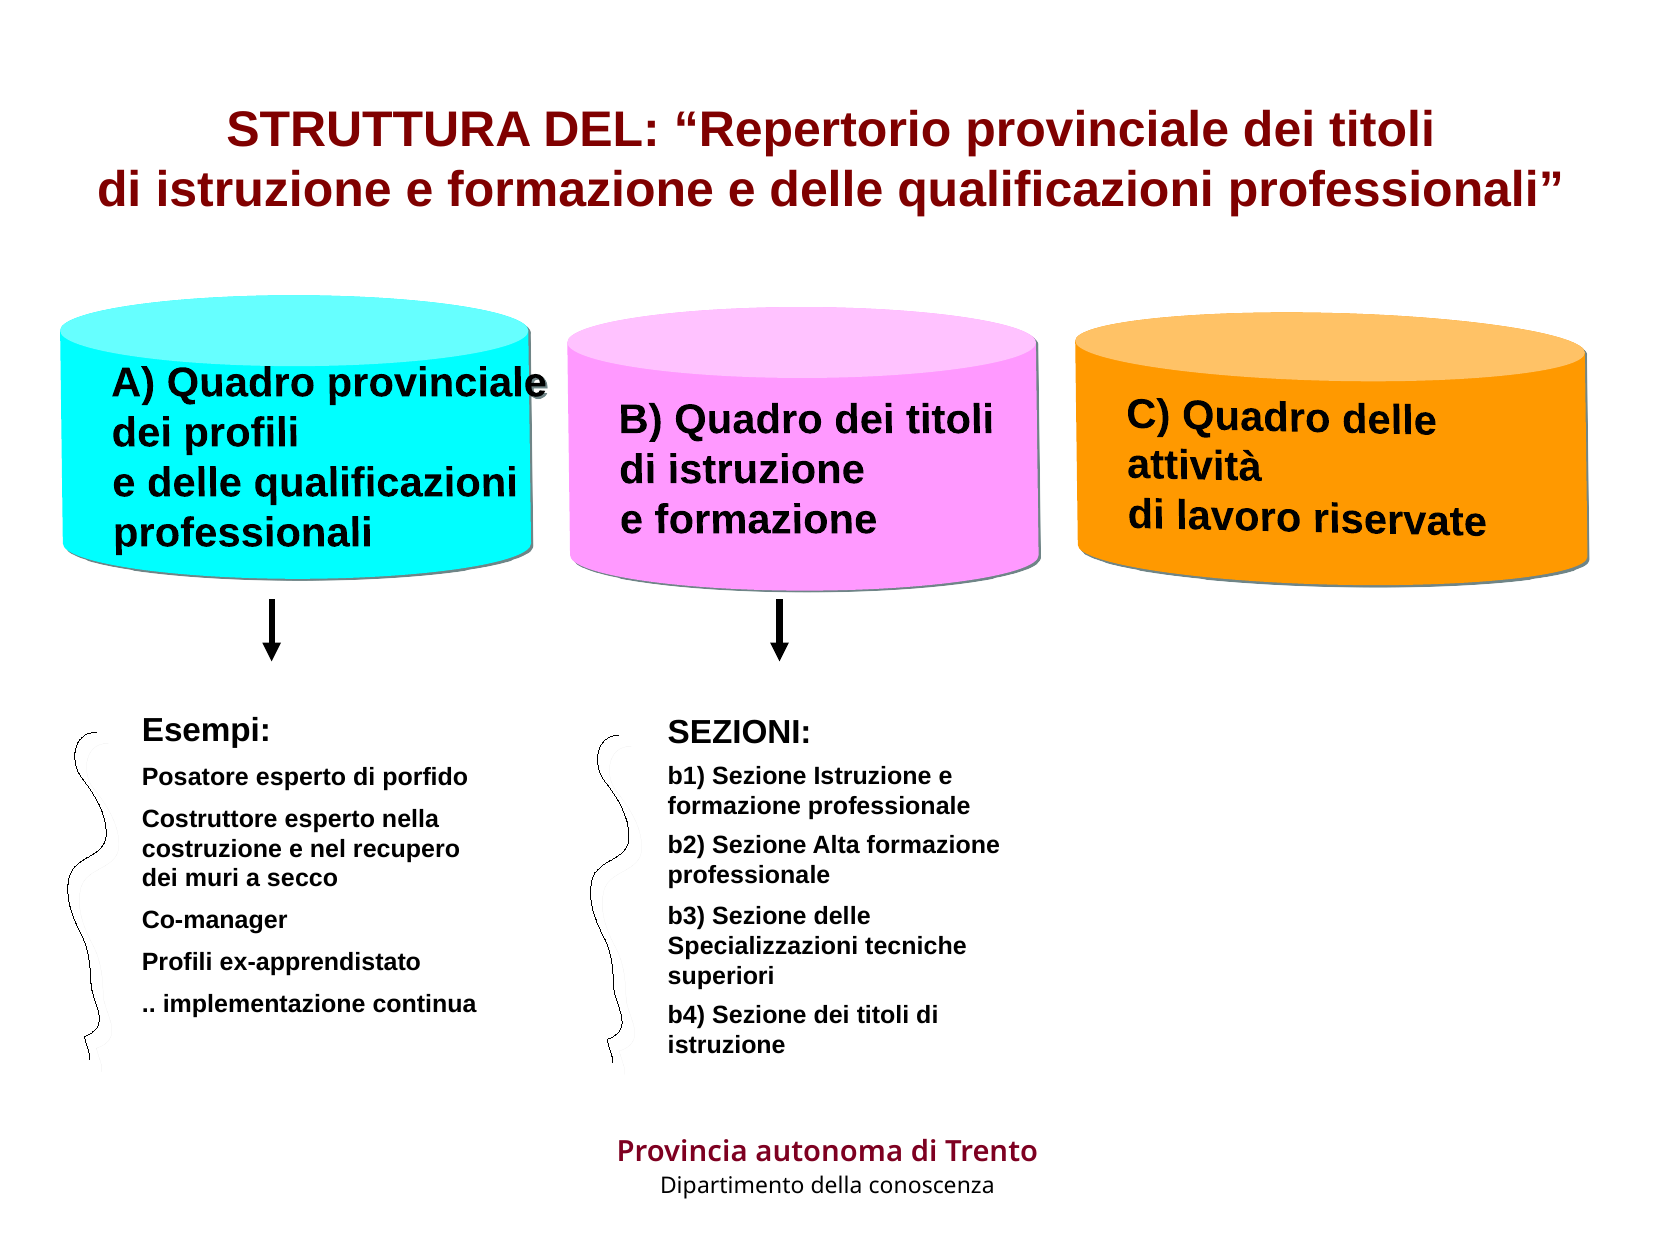

STRUTTURA DEL: “Repertorio provinciale dei titoli
di istruzione e formazione e delle qualificazioni professionali”
A) Quadro provinciale
dei profili
e delle qualificazioni
professionali
B) Quadro dei titoli
di istruzione
e formazione
C) Quadro delle
attività
di lavoro riservate
# Esempi:
Posatore esperto di porfido
Costruttore esperto nella costruzione e nel recupero dei muri a secco
Co-manager
Profili ex-apprendistato
.. implementazione continua
SEZIONI:
b1) Sezione Istruzione e formazione professionale
b2) Sezione Alta formazione professionale
b3) Sezione delle Specializzazioni tecniche superiori
b4) Sezione dei titoli di istruzione